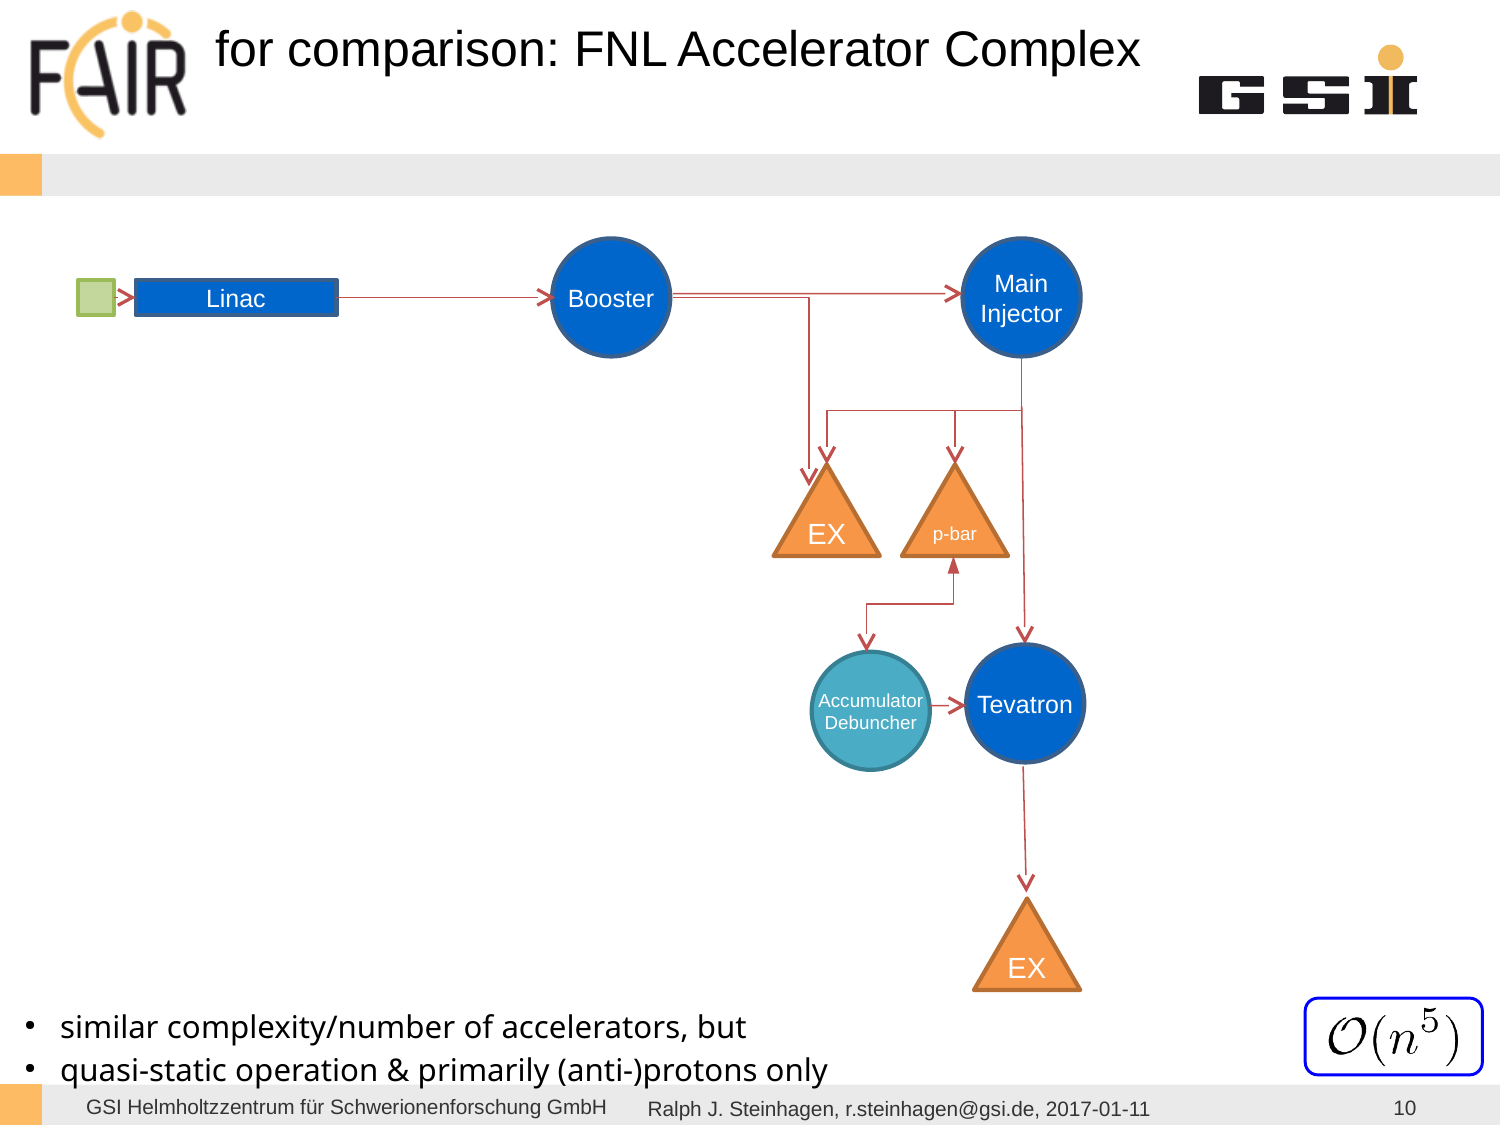

# for comparison: FNL Accelerator Complex
Booster
Main
Injector
Linac
EX
p-bar
Tevatron
Accumulator
Debuncher
EX
similar complexity/number of accelerators, but
quasi-static operation & primarily (anti-)protons only